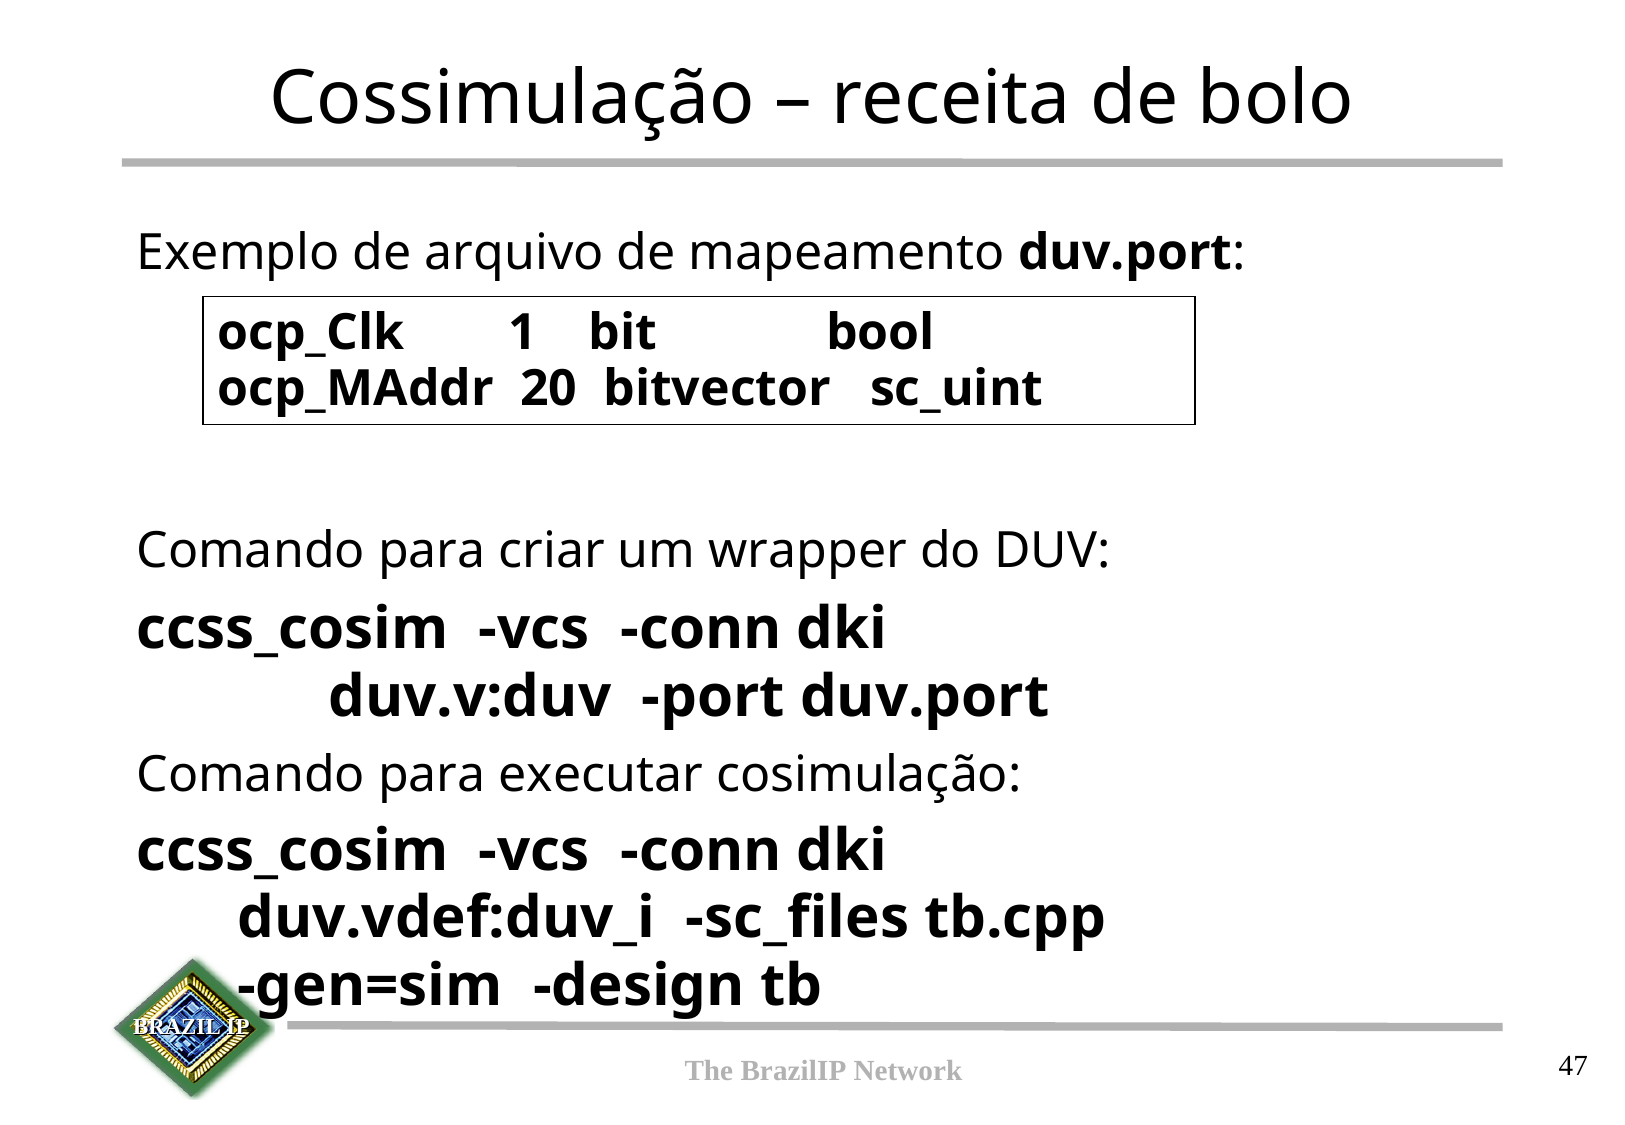

# Cossimulação – receita de bolo
Exemplo de arquivo de mapeamento duv.port:
Comando para criar um wrapper do DUV:
ccss_cosim -vcs -conn dki
 duv.v:duv -port duv.port
Comando para executar cosimulação:
ccss_cosim -vcs -conn dki
 duv.vdef:duv_i -sc_files tb.cpp
 -gen=sim -design tb
ocp_Clk 1 bit bool
ocp_MAddr 20 bitvector sc_uint
47